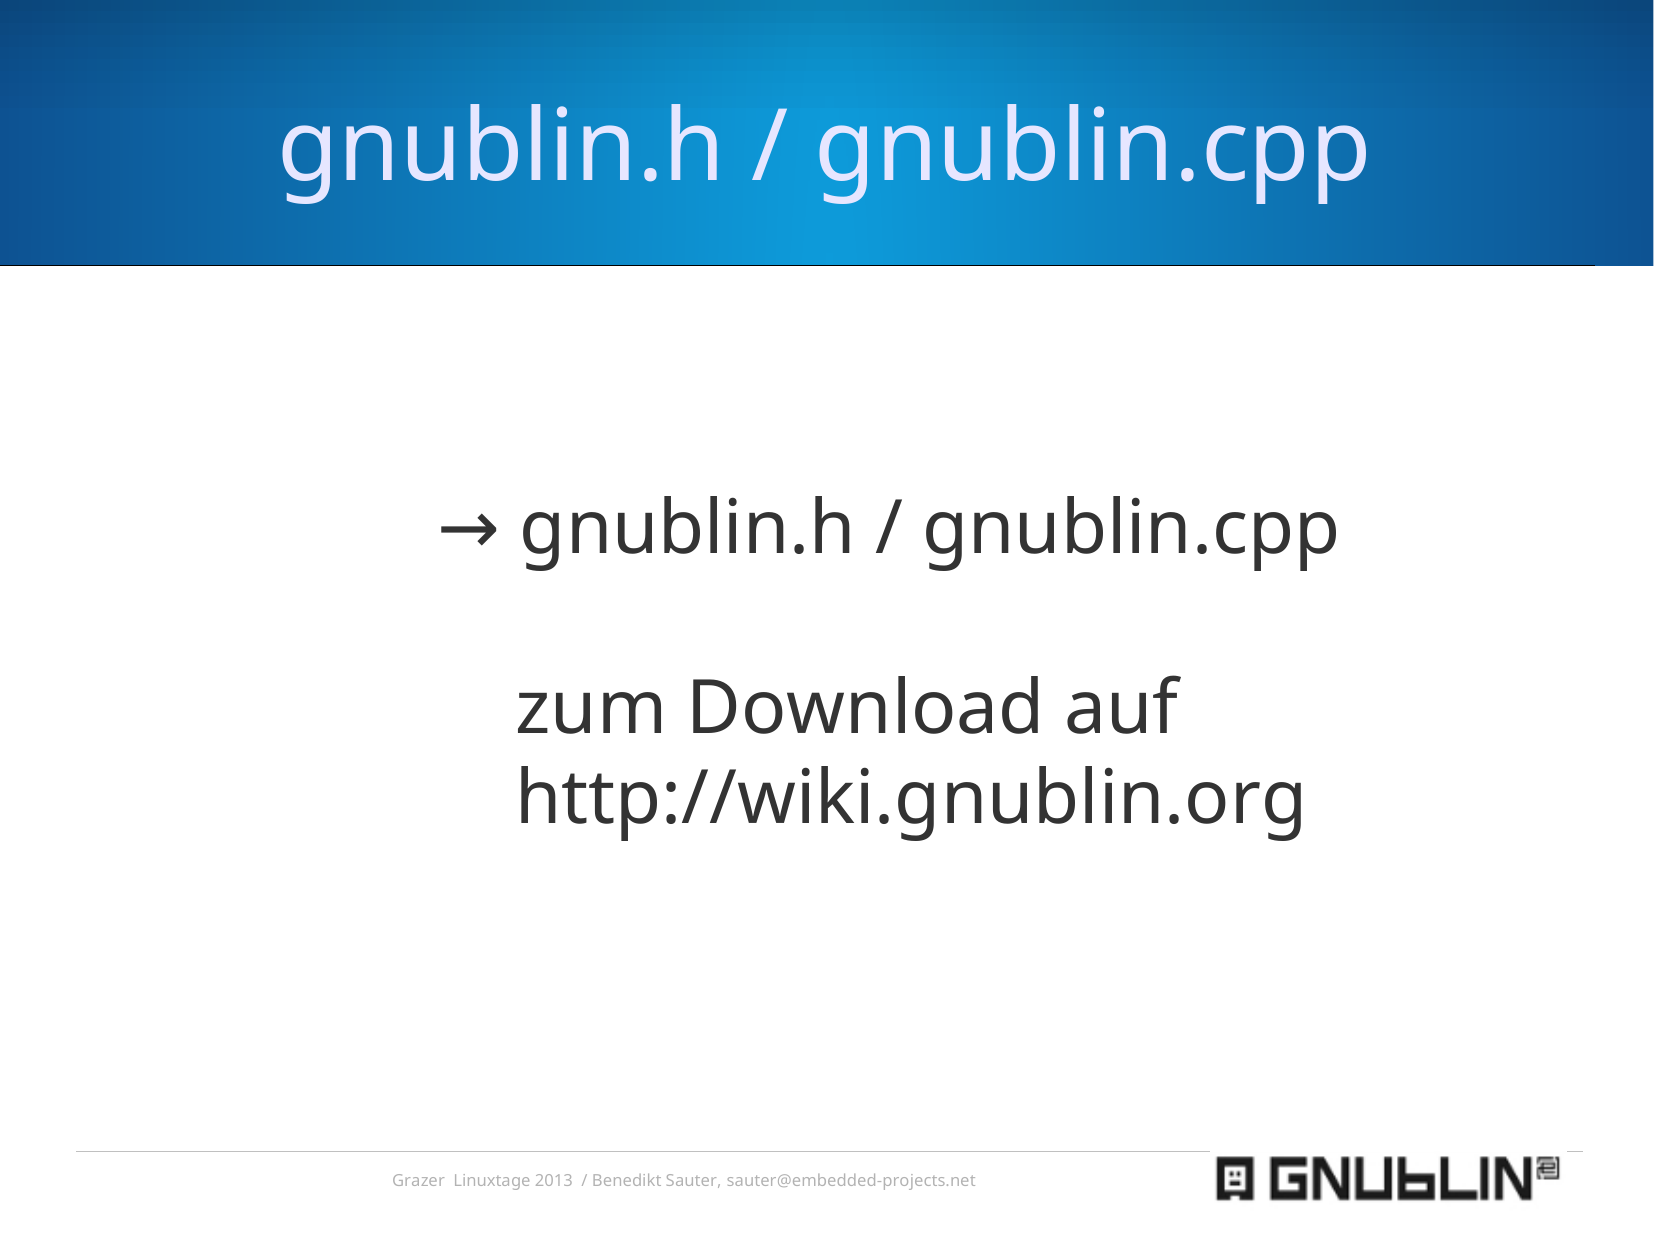

# gnublin.h / gnublin.cpp
→ gnublin.h / gnublin.cpp
 zum Download auf
 http://wiki.gnublin.org